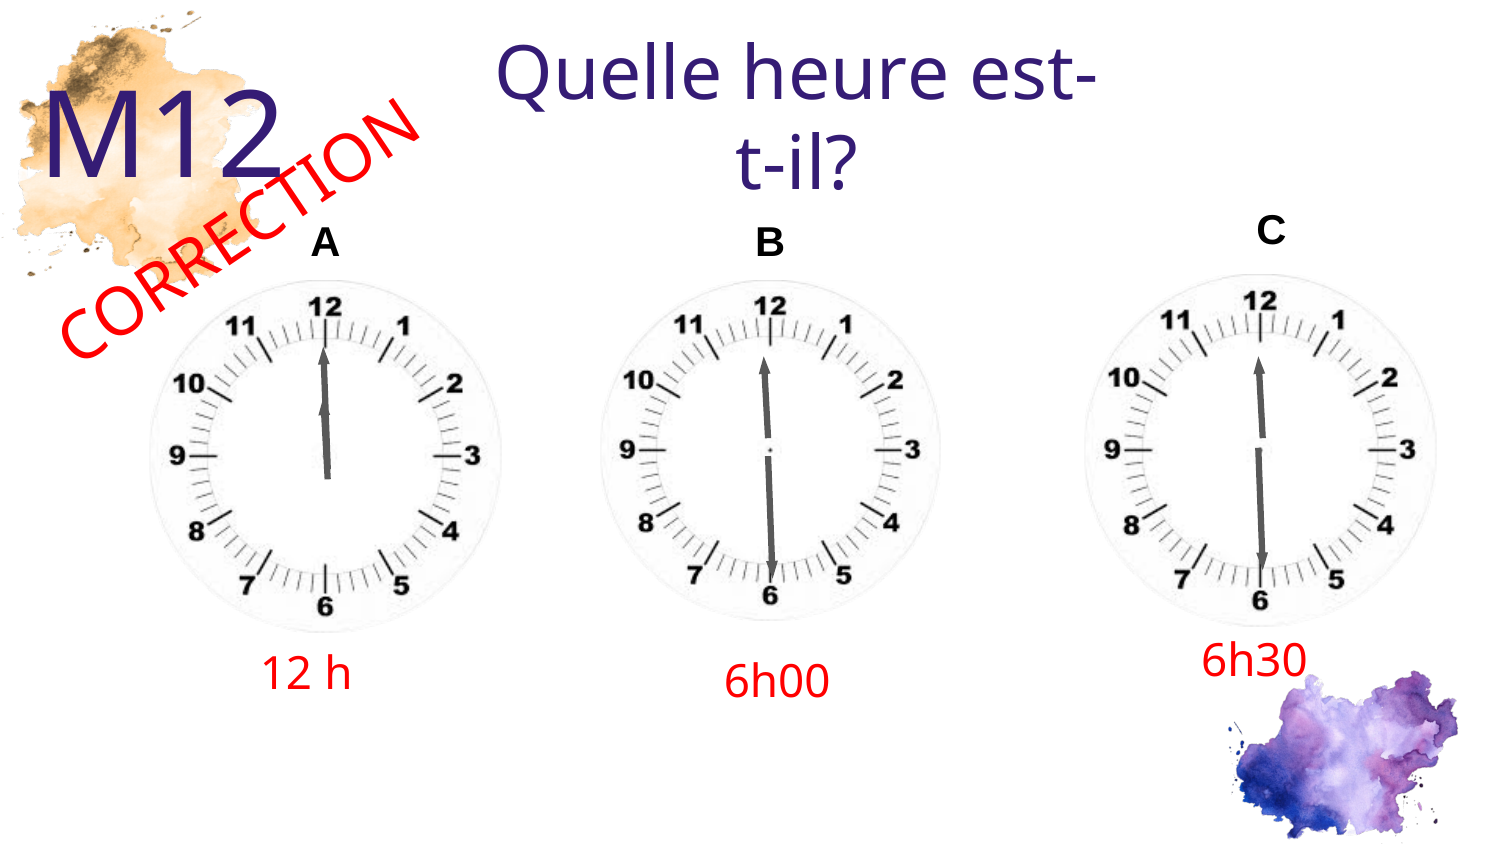

Quelle heure est-t-il?
M12
CORRECTION
C
A
B
6h30
 12 h
 6h00